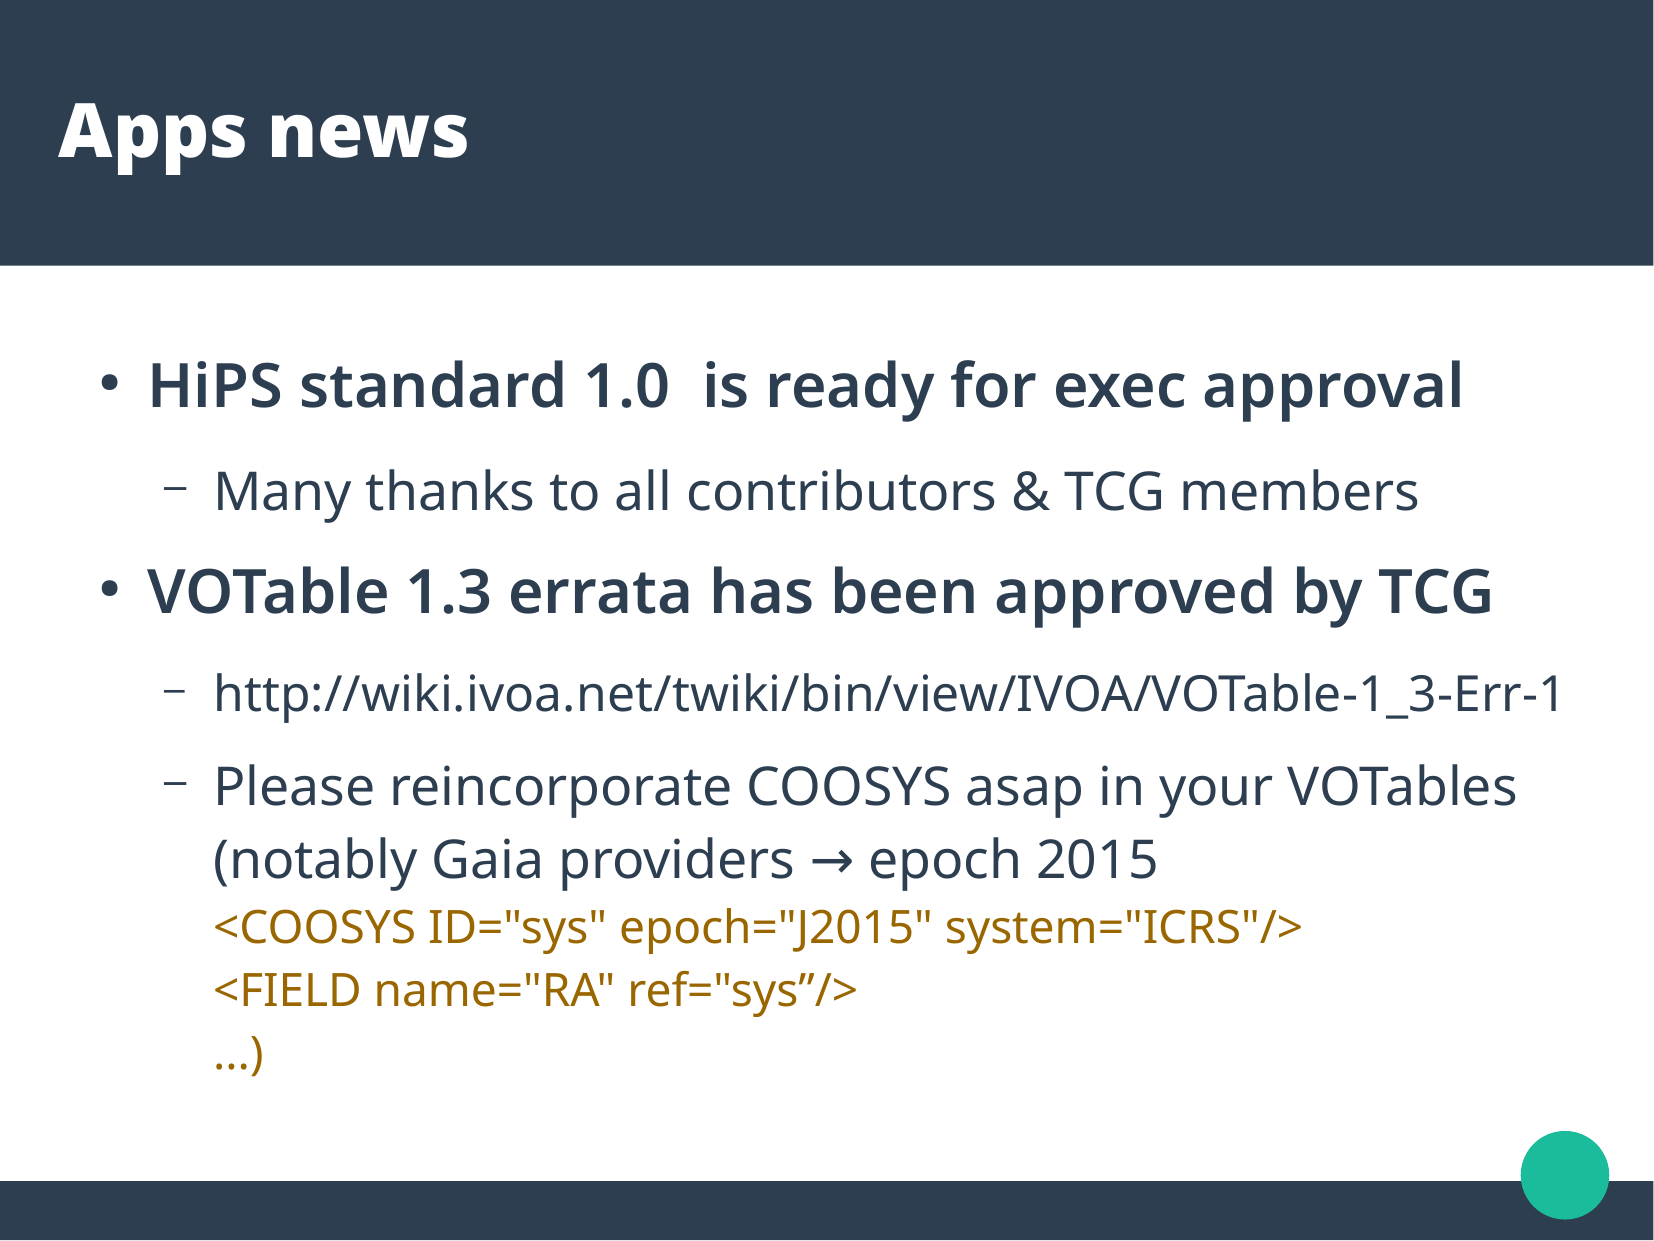

# Apps news
HiPS standard 1.0 is ready for exec approval
Many thanks to all contributors & TCG members
VOTable 1.3 errata has been approved by TCG
http://wiki.ivoa.net/twiki/bin/view/IVOA/VOTable-1_3-Err-1
Please reincorporate COOSYS asap in your VOTables
(notably Gaia providers → epoch 2015
<COOSYS ID="sys" epoch="J2015" system="ICRS"/>
<FIELD name="RA" ref="sys”/>
...)